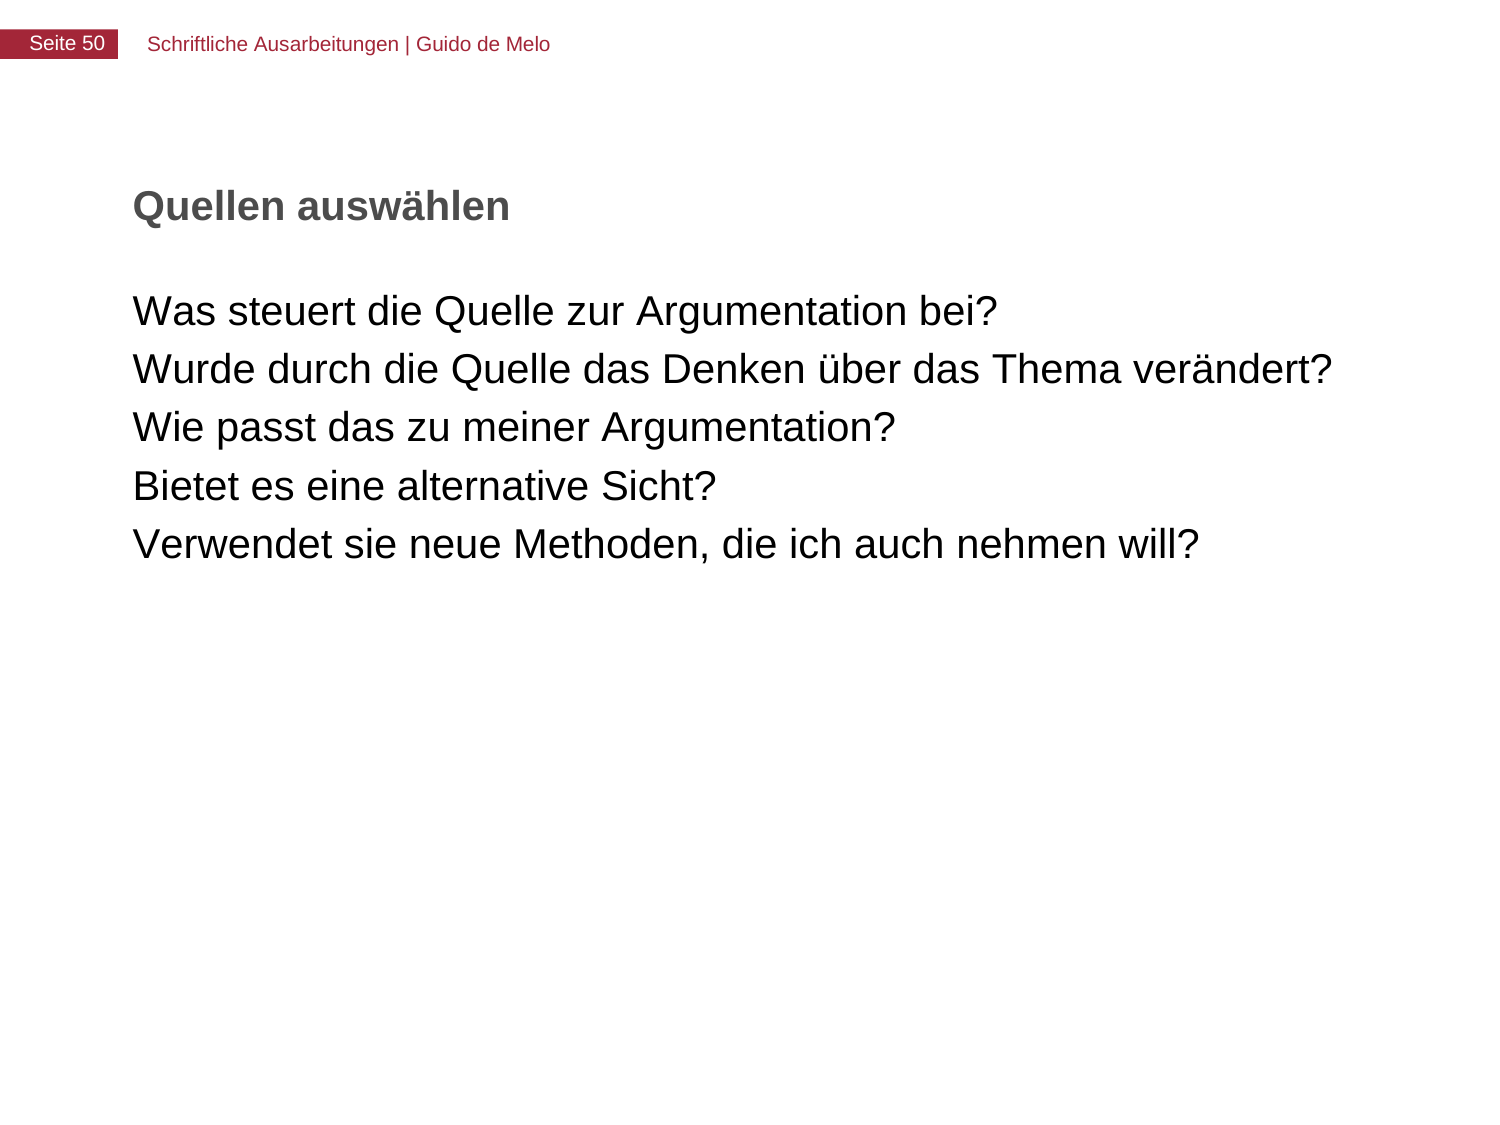

# Quellen auswählen
Was steuert die Quelle zur Argumentation bei?
Wurde durch die Quelle das Denken über das Thema verändert?
Wie passt das zu meiner Argumentation?
Bietet es eine alternative Sicht?
Verwendet sie neue Methoden, die ich auch nehmen will?